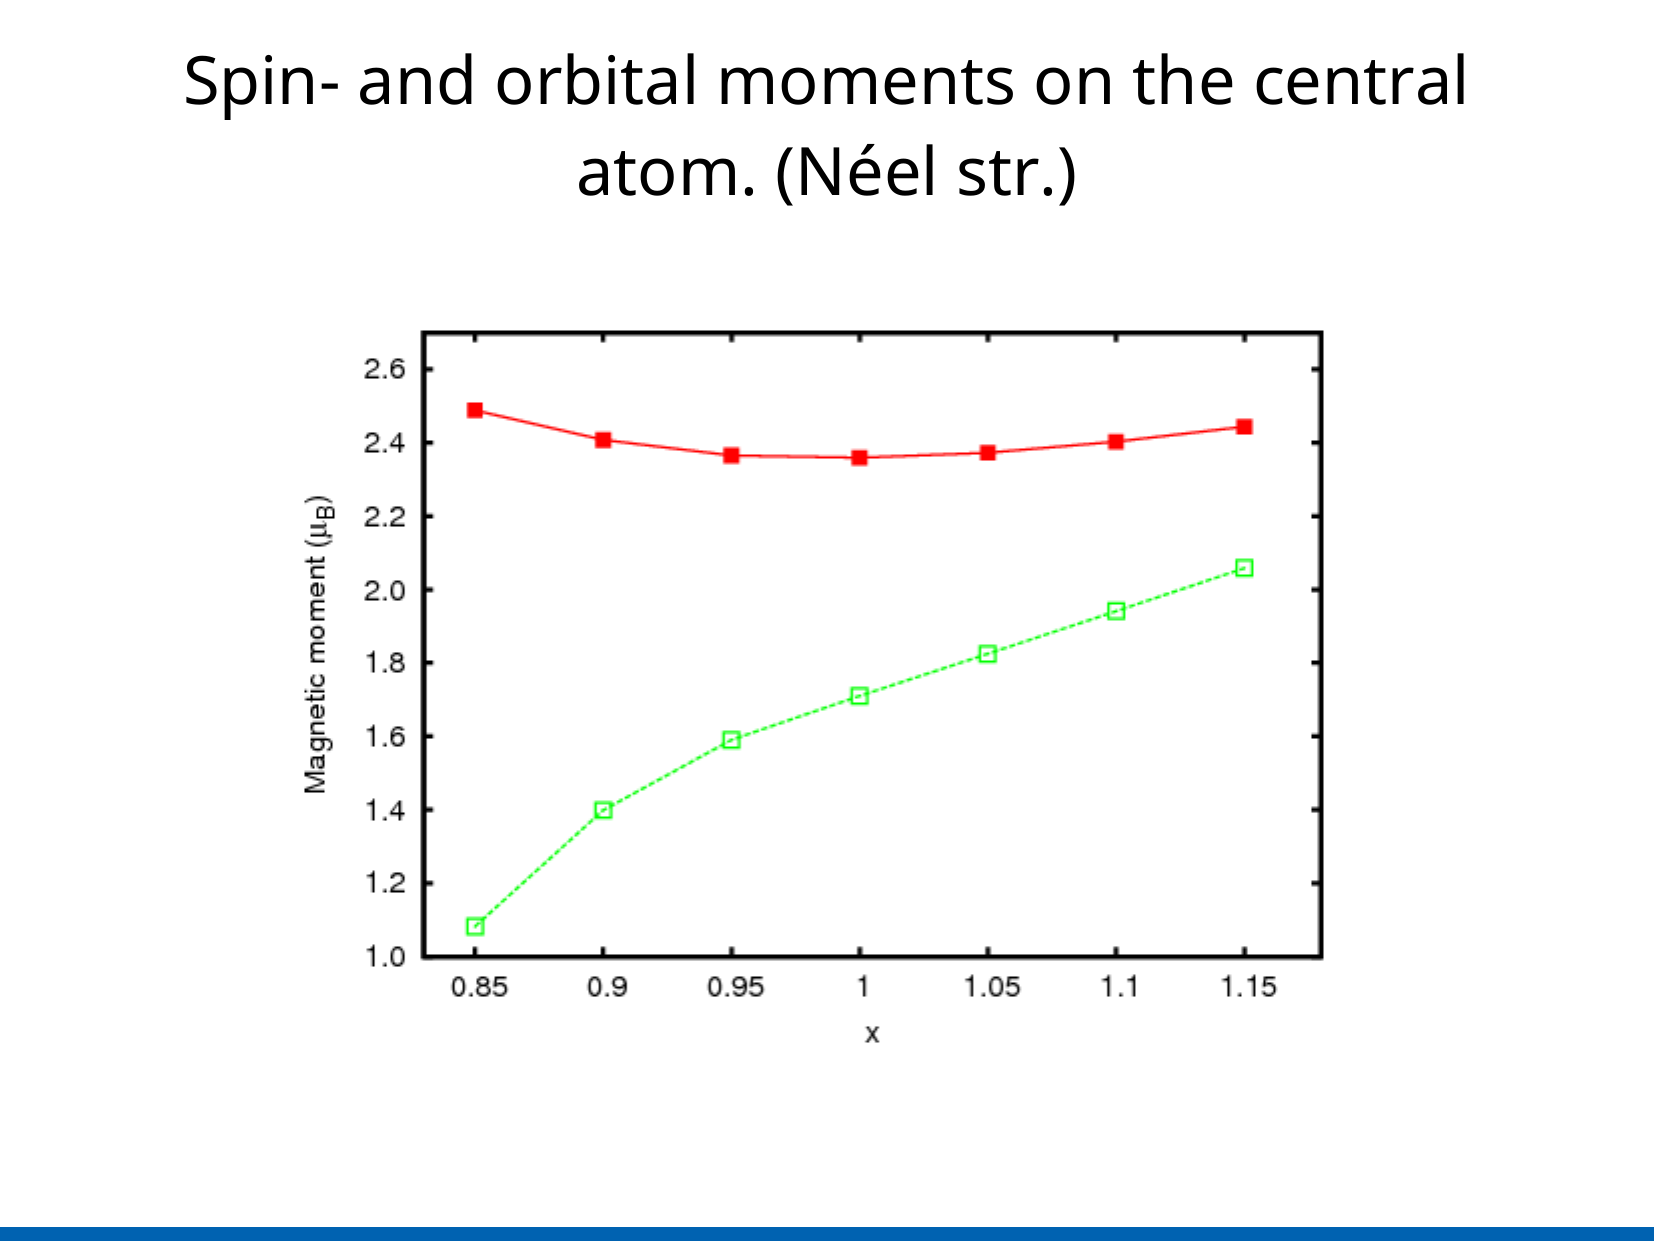

# Spin- and orbital moments on the central atom. (Néel str.)